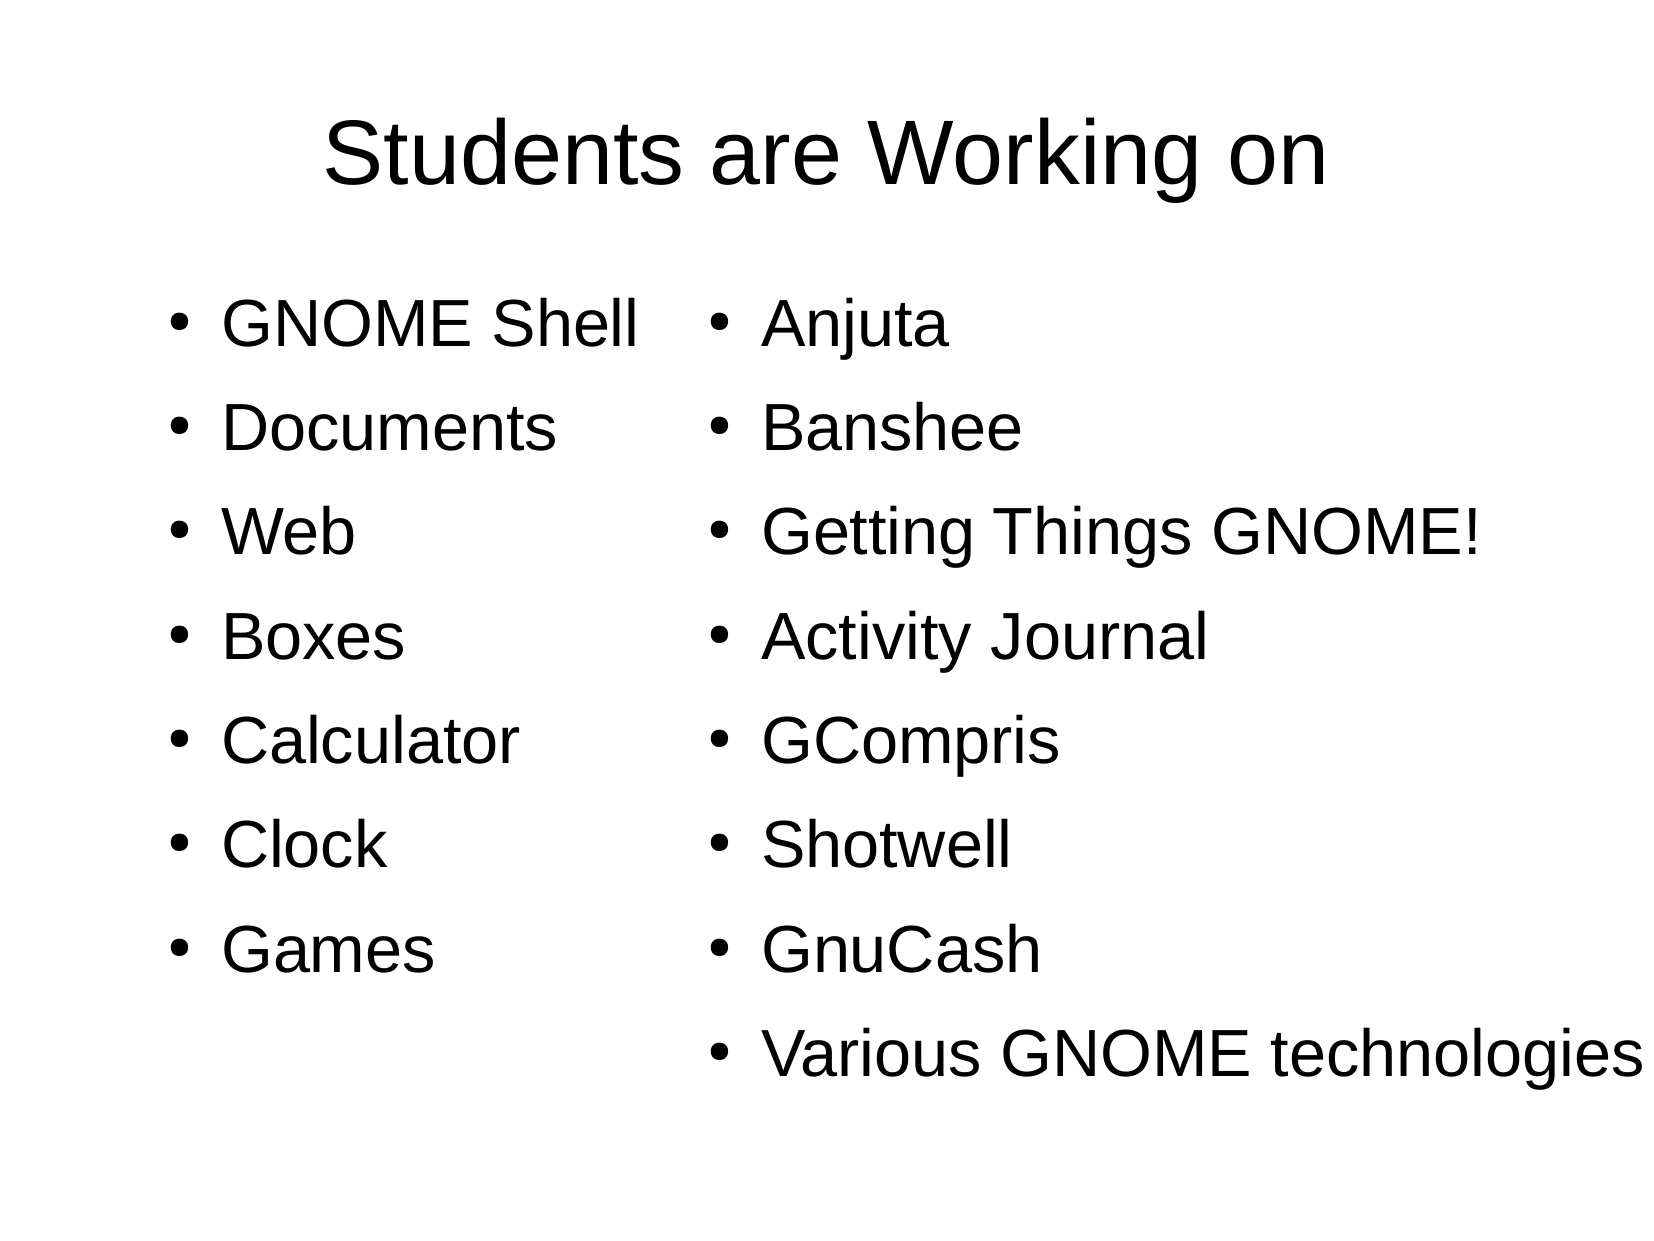

# Students are Working on
GNOME Shell
Documents
Web
Boxes
Calculator
Clock
Games
Anjuta
Banshee
Getting Things GNOME!
Activity Journal
GCompris
Shotwell
GnuCash
Various GNOME technologies